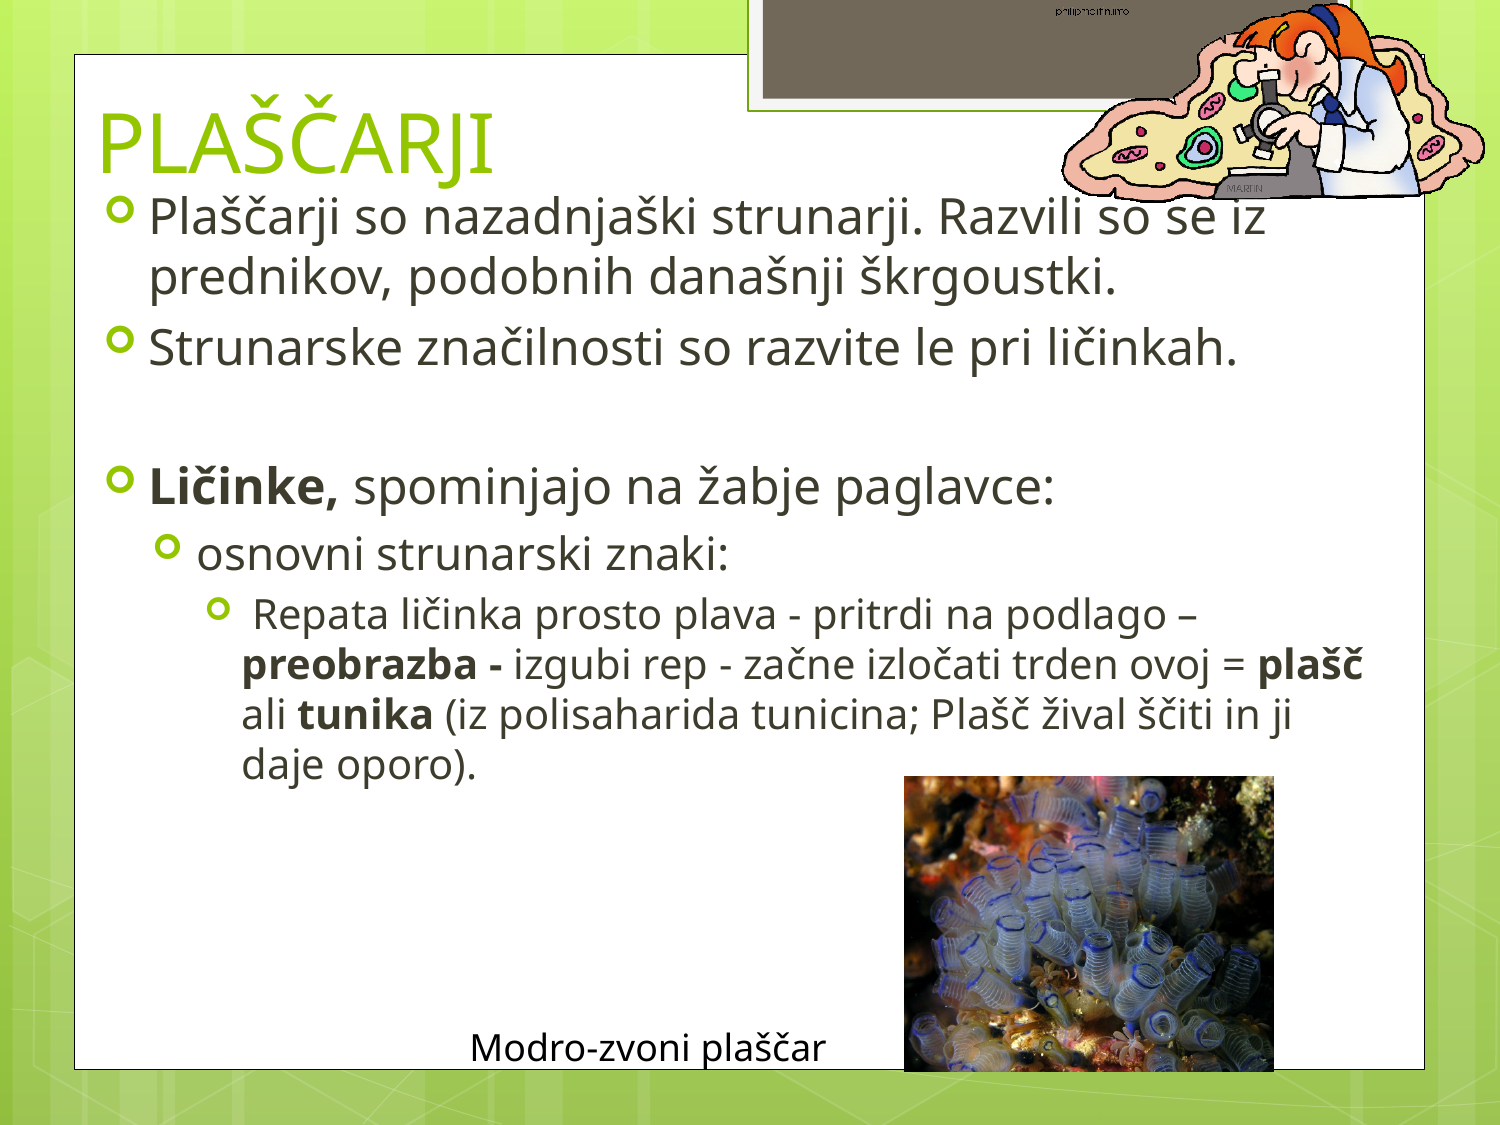

# PLAŠČARJI
Plaščarji so nazadnjaški strunarji. Razvili so se iz prednikov, podobnih današnji škrgoustki.
Strunarske značilnosti so razvite le pri ličinkah.
Ličinke, spominjajo na žabje paglavce:
osnovni strunarski znaki:
 Repata ličinka prosto plava - pritrdi na podlago –preobrazba - izgubi rep - začne izločati trden ovoj = plašč ali tunika (iz polisaharida tunicina; Plašč žival ščiti in ji daje oporo).
Modro-zvoni plaščar